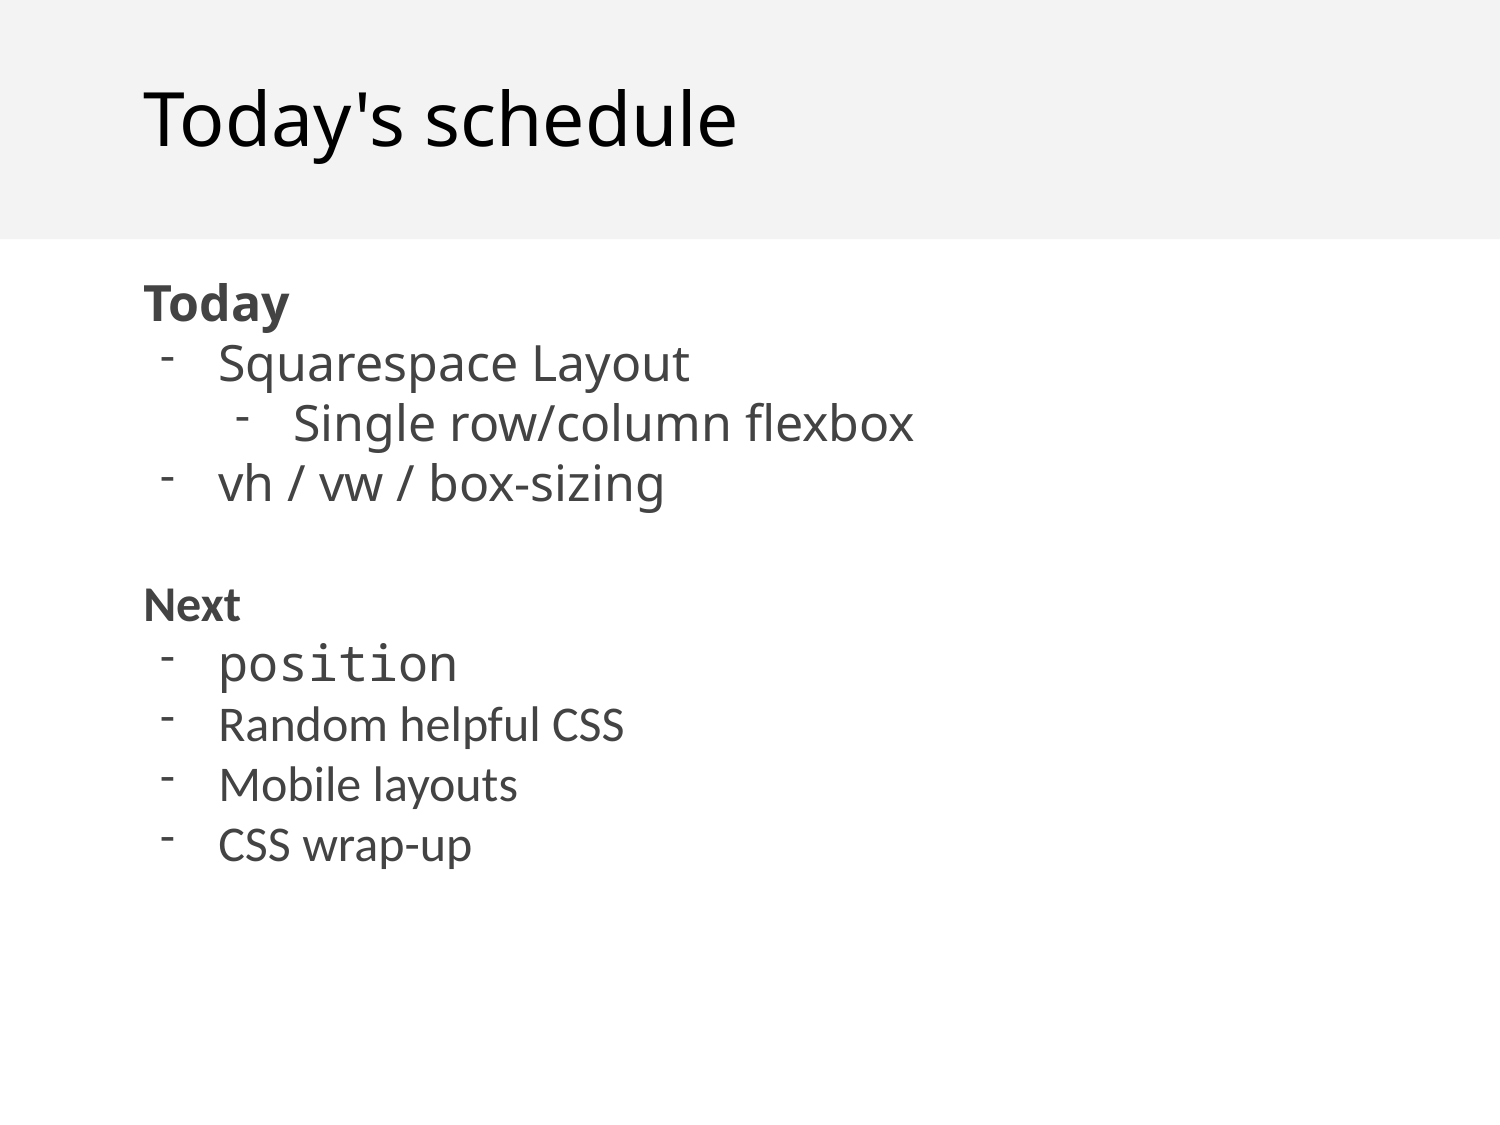

# Today's schedule
Today
Squarespace Layout
Single row/column flexbox
vh / vw / box-sizing
Next
position
Random helpful CSS
Mobile layouts
CSS wrap-up